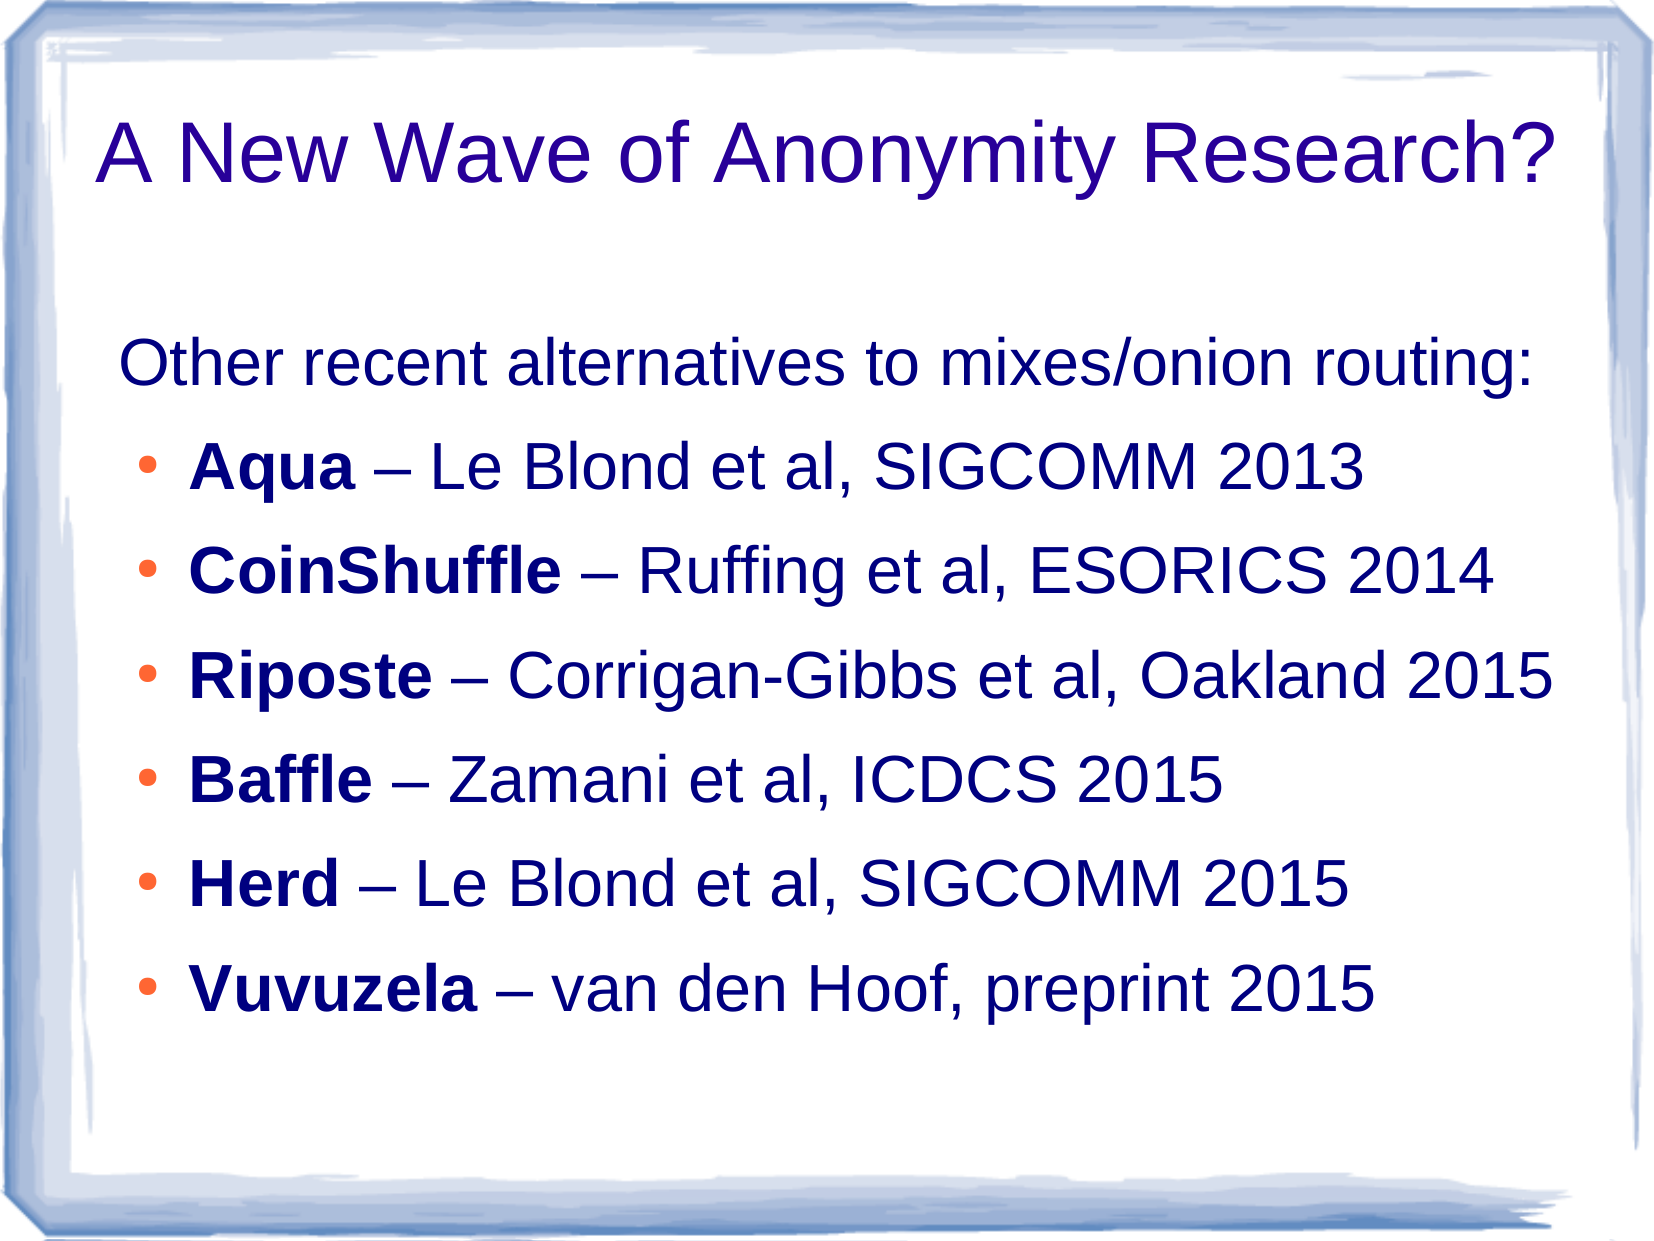

# A New Wave of Anonymity Research?
Other recent alternatives to mixes/onion routing:
Aqua – Le Blond et al, SIGCOMM 2013
CoinShuffle – Ruffing et al, ESORICS 2014
Riposte – Corrigan-Gibbs et al, Oakland 2015
Baffle – Zamani et al, ICDCS 2015
Herd – Le Blond et al, SIGCOMM 2015
Vuvuzela – van den Hoof, preprint 2015